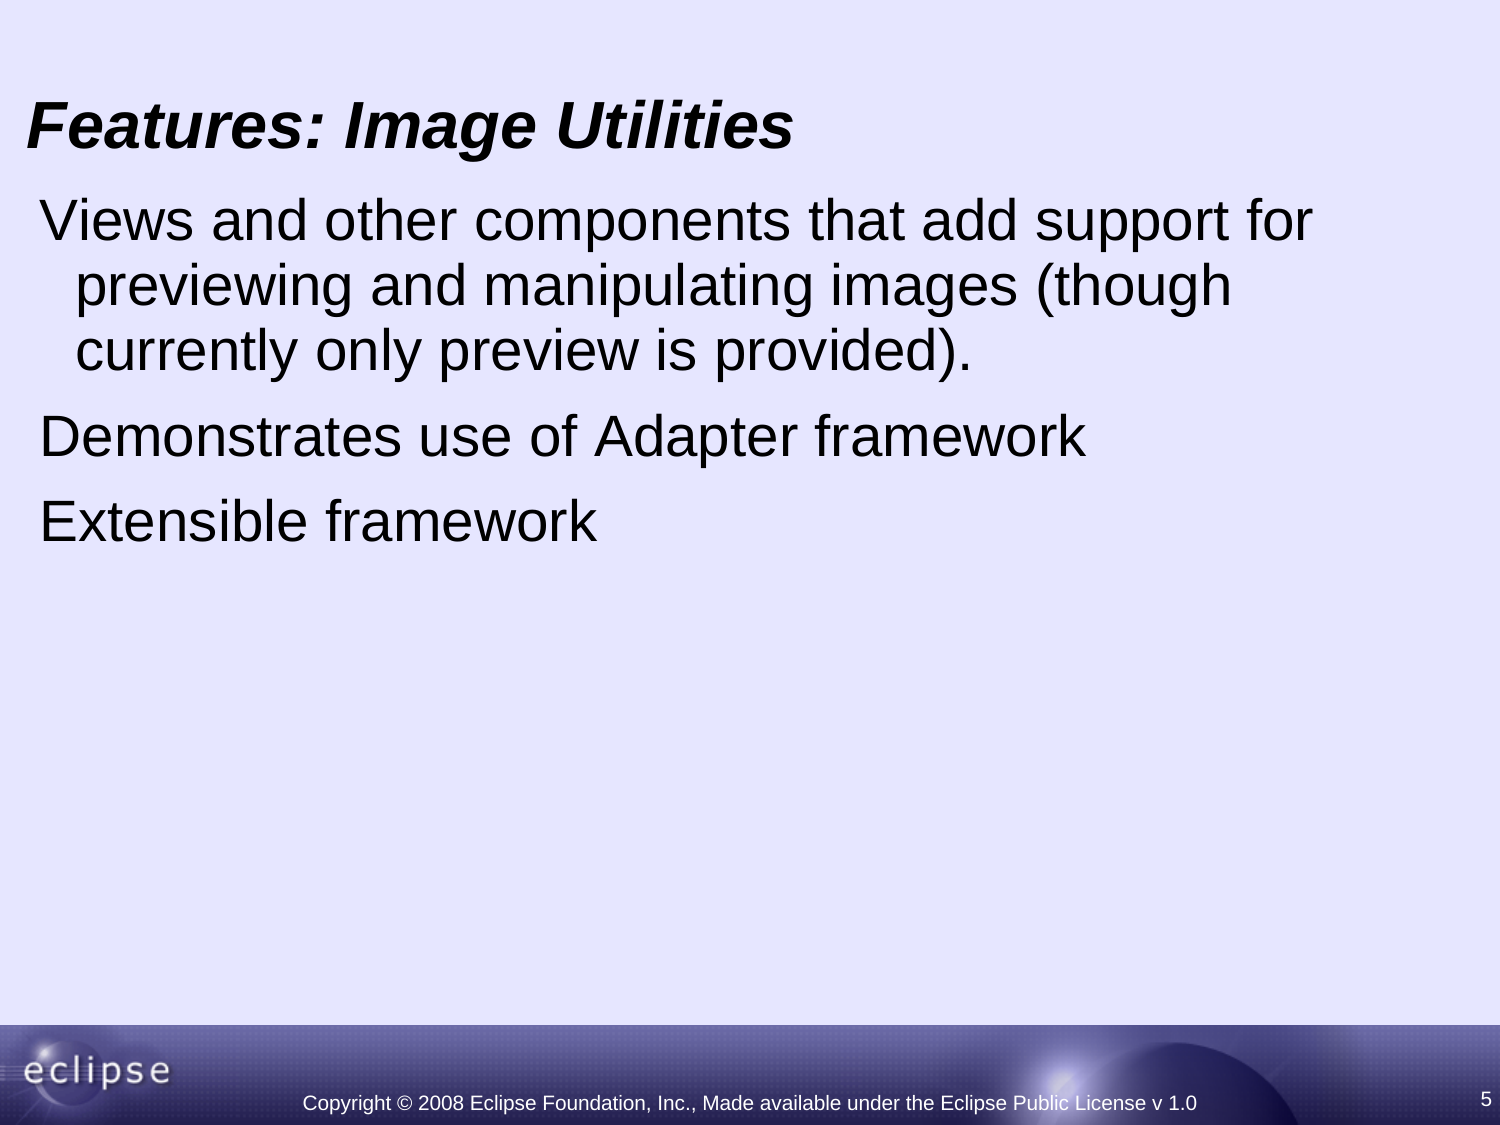

# Features: Image Utilities
Views and other components that add support for previewing and manipulating images (though currently only preview is provided).
Demonstrates use of Adapter framework
Extensible framework
5